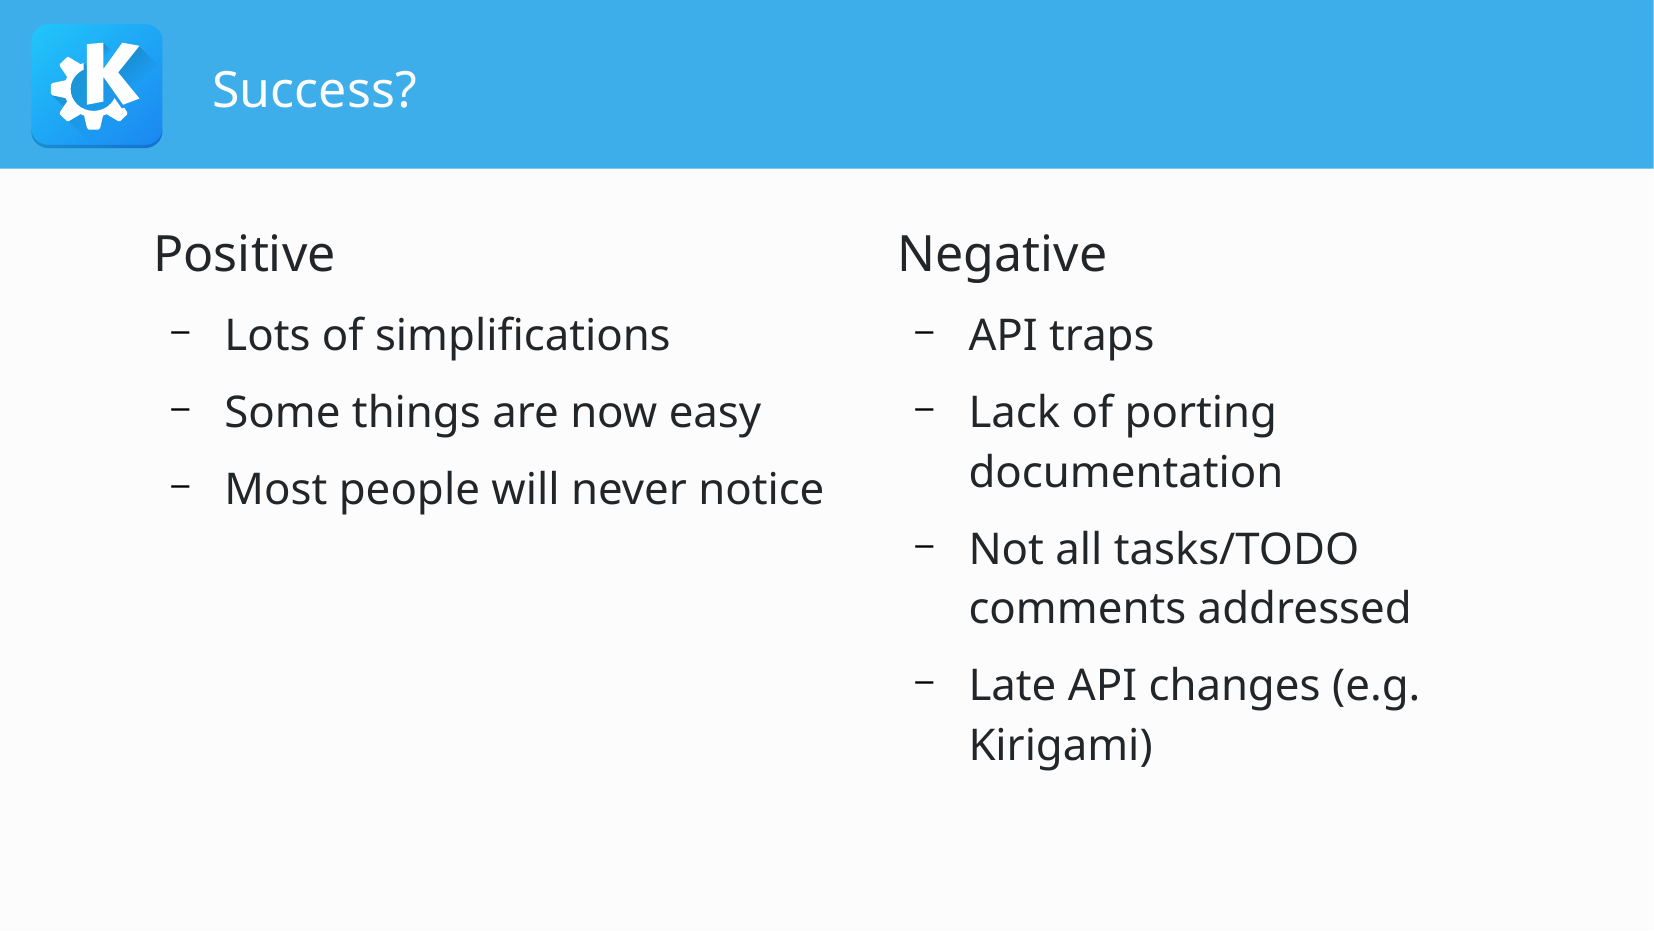

# Success?
Positive
Lots of simplifications
Some things are now easy
Most people will never notice
Negative
API traps
Lack of porting documentation
Not all tasks/TODO comments addressed
Late API changes (e.g. Kirigami)